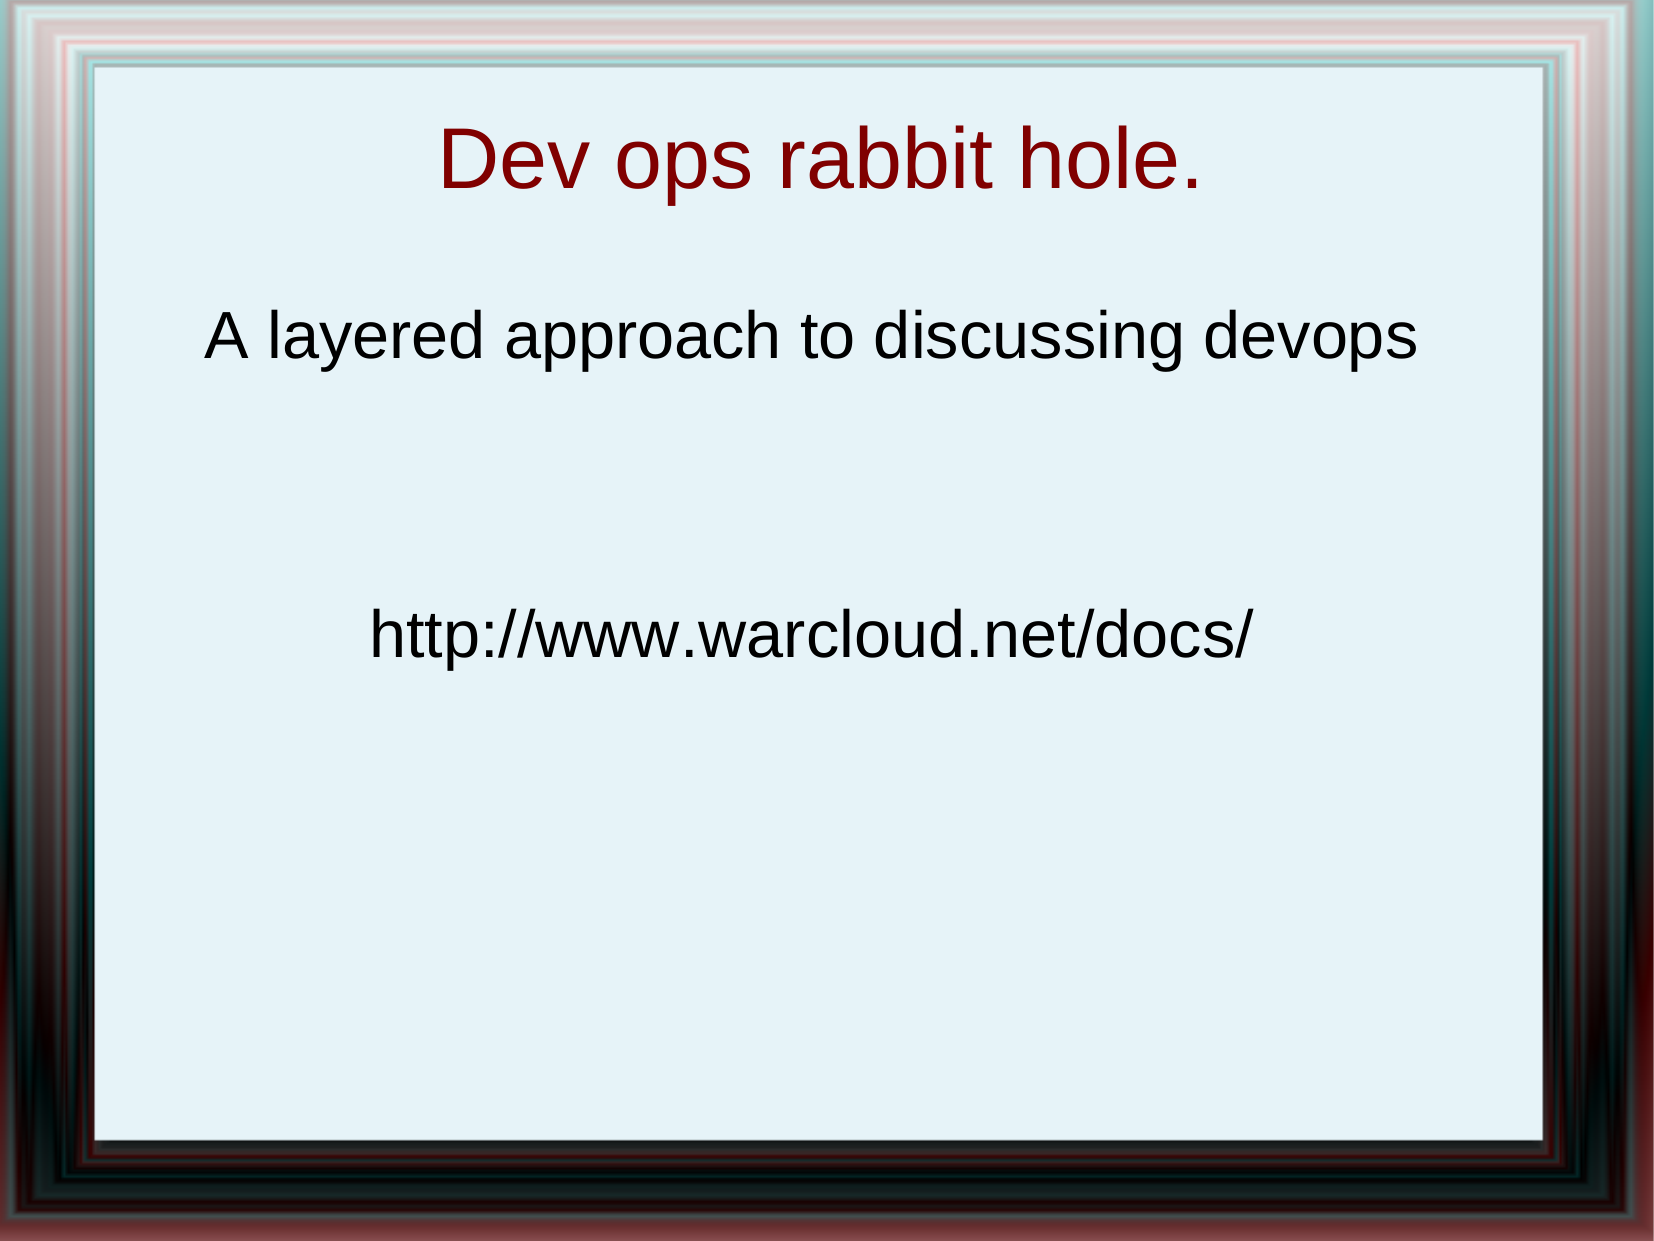

# Dev ops rabbit hole.
A layered approach to discussing devops
http://www.warcloud.net/docs/